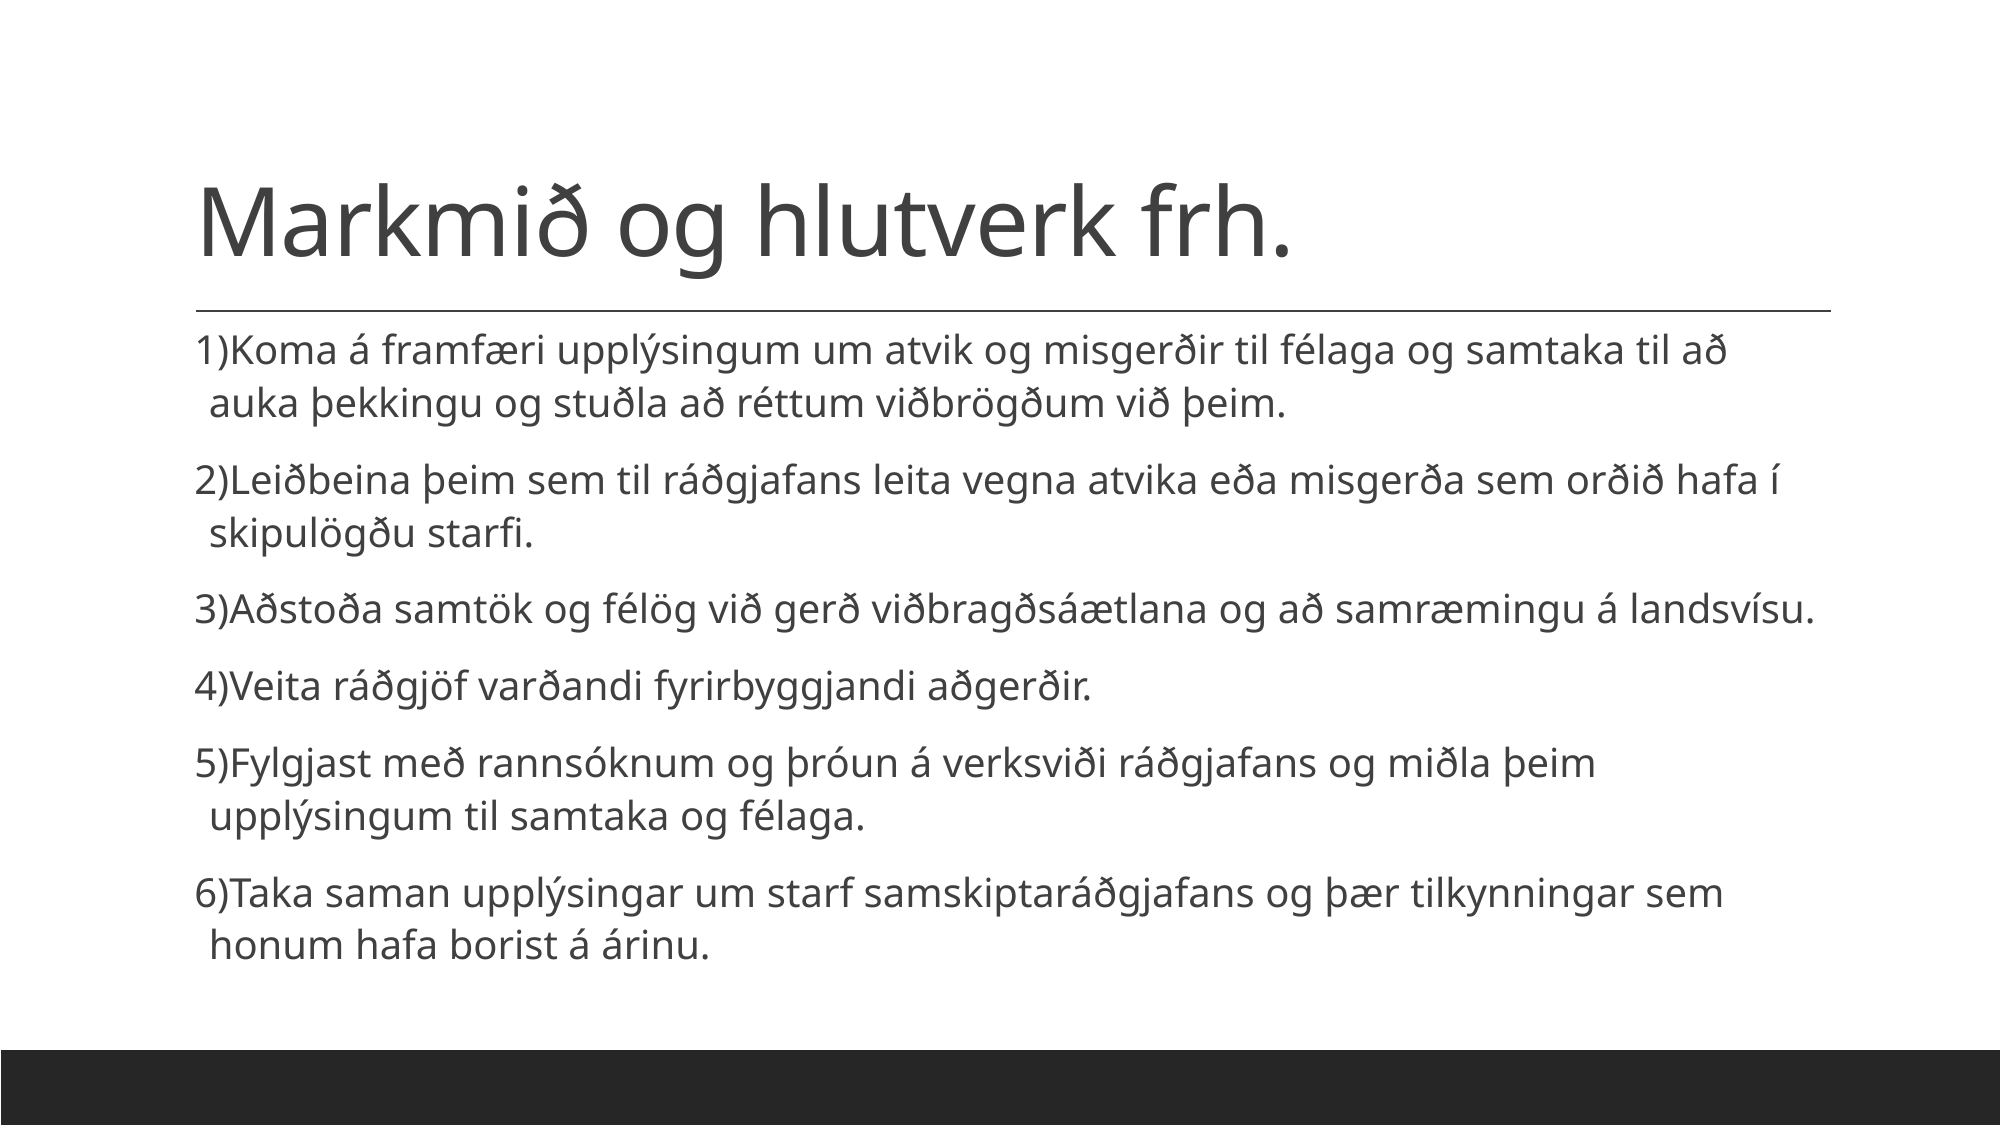

# Markmið og hlutverk frh.
1)Koma á framfæri upplýsingum um atvik og misgerðir til félaga og samtaka til að auka þekkingu og stuðla að réttum viðbrögðum við þeim.
2)Leiðbeina þeim sem til ráðgjafans leita vegna atvika eða misgerða sem orðið hafa í skipulögðu starfi.
3)Aðstoða samtök og félög við gerð viðbragðsáætlana og að samræmingu á landsvísu.
4)Veita ráðgjöf varðandi fyrirbyggjandi aðgerðir.
5)Fylgjast með rannsóknum og þróun á verksviði ráðgjafans og miðla þeim upplýsingum til samtaka og félaga.
6)Taka saman upplýsingar um starf samskiptaráðgjafans og þær tilkynningar sem honum hafa borist á árinu.